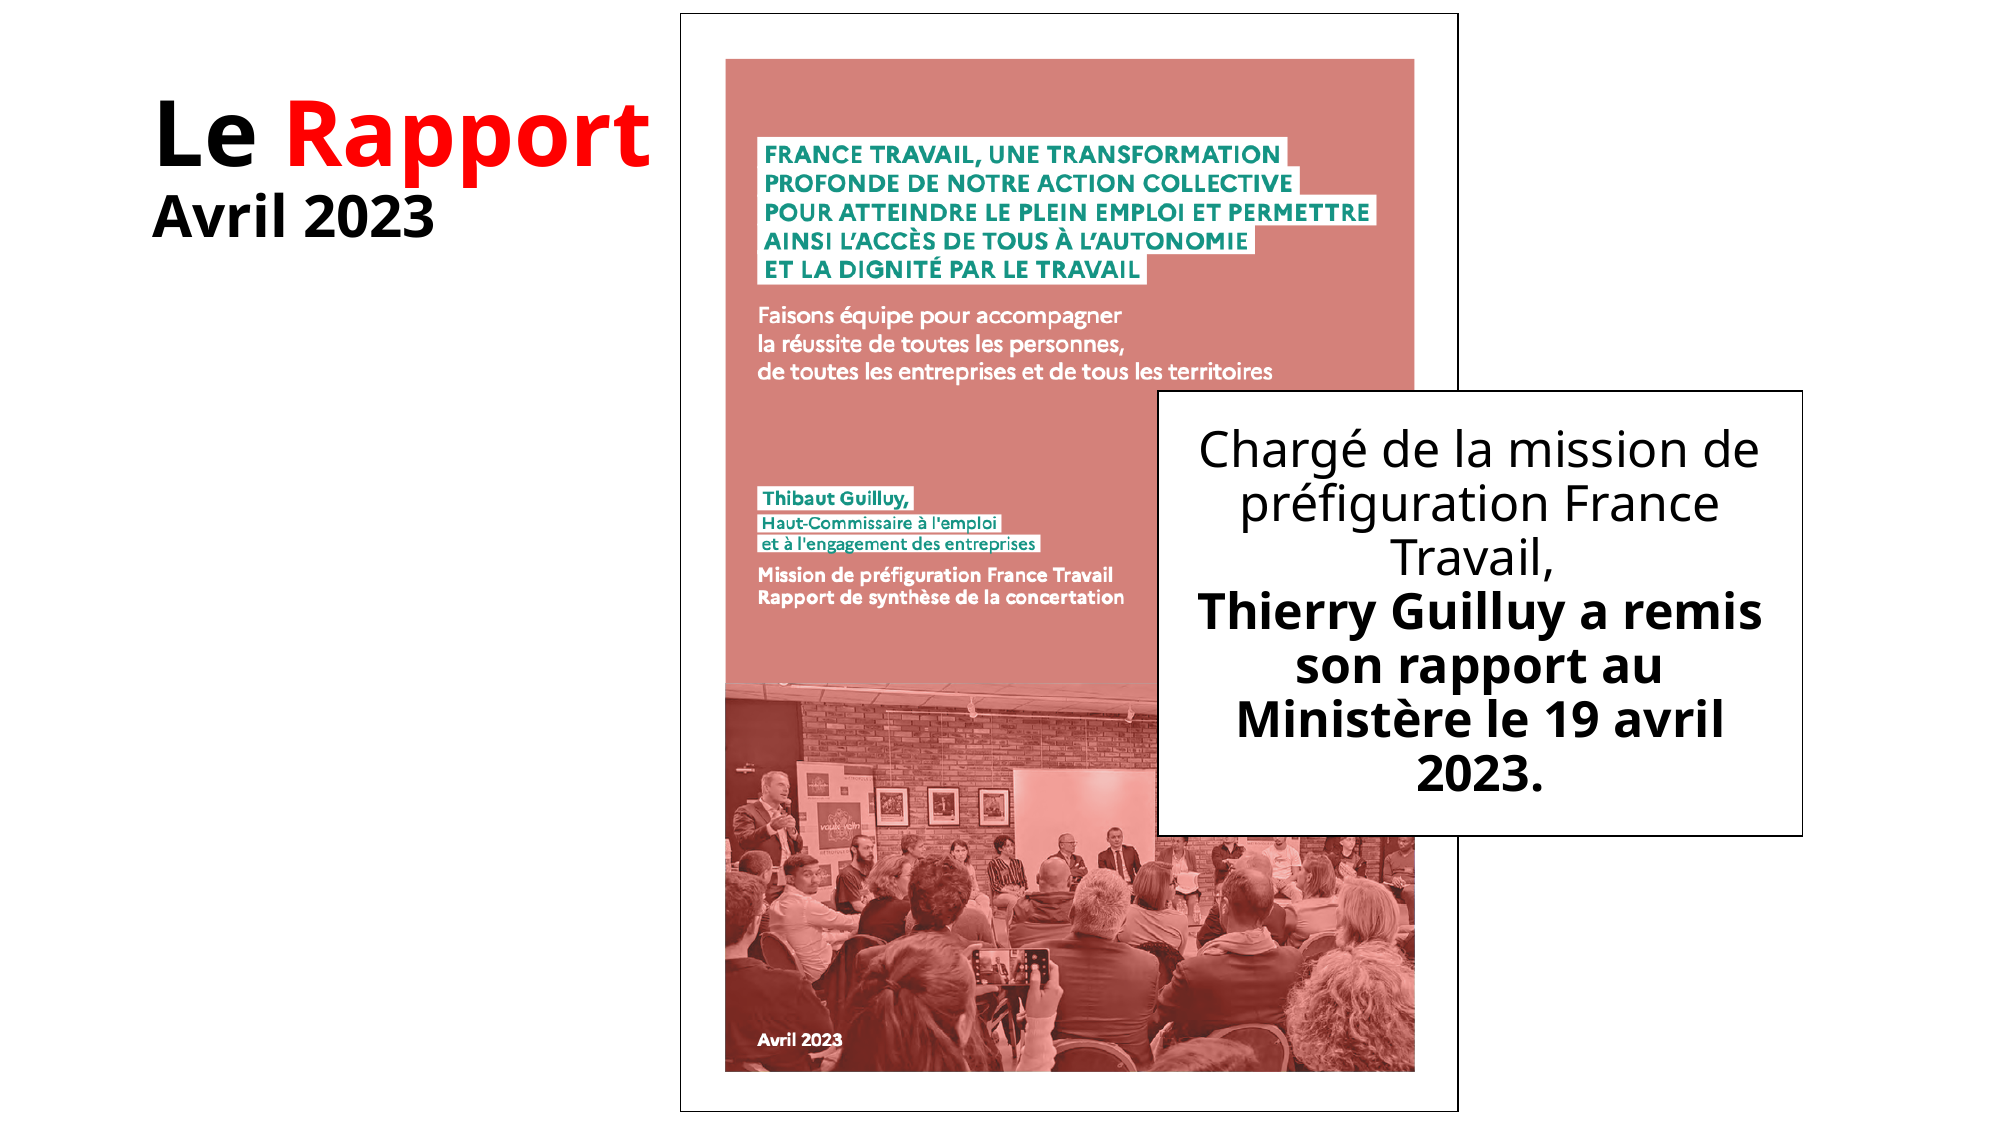

# Le Rapport Avril 2023
Chargé de la mission de préfiguration France Travail,
Thierry Guilluy a remis son rapport au Ministère le 19 avril 2023.